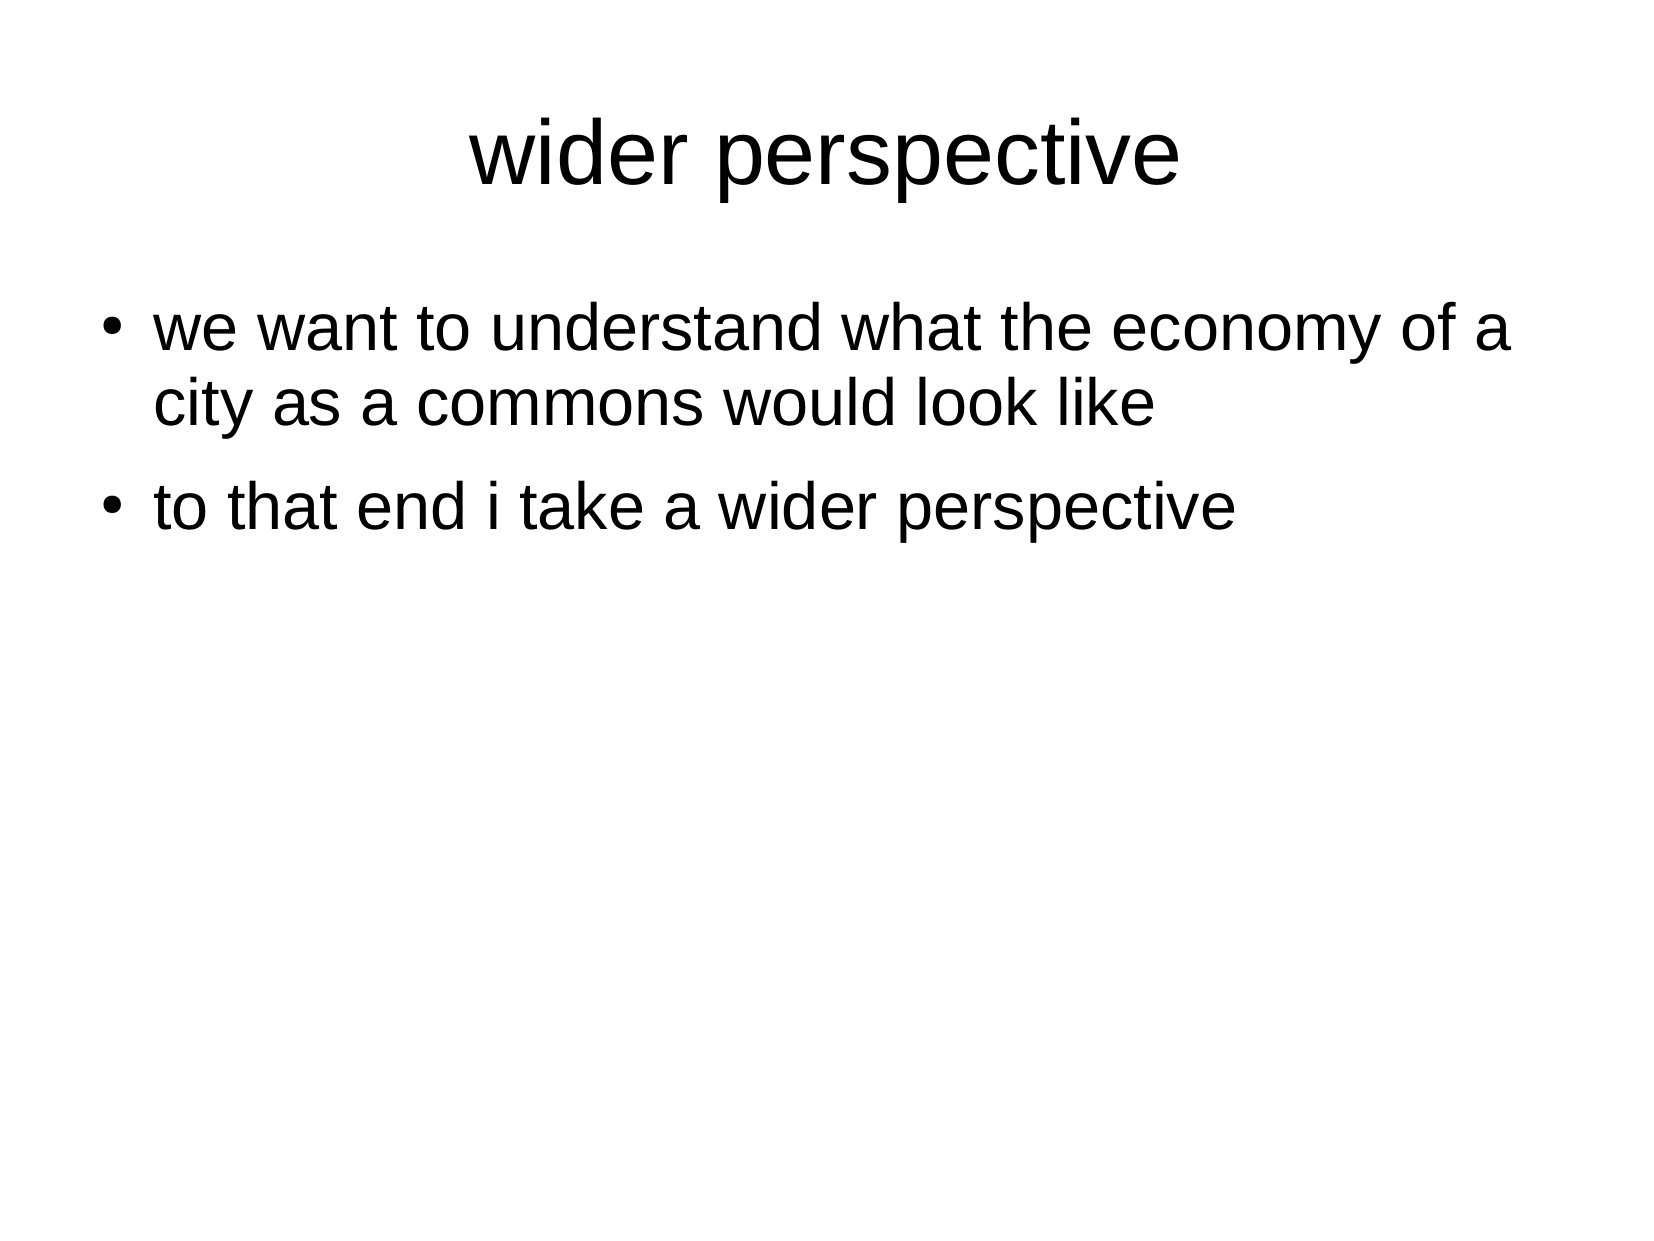

# wider perspective
we want to understand what the economy of a city as a commons would look like
to that end i take a wider perspective